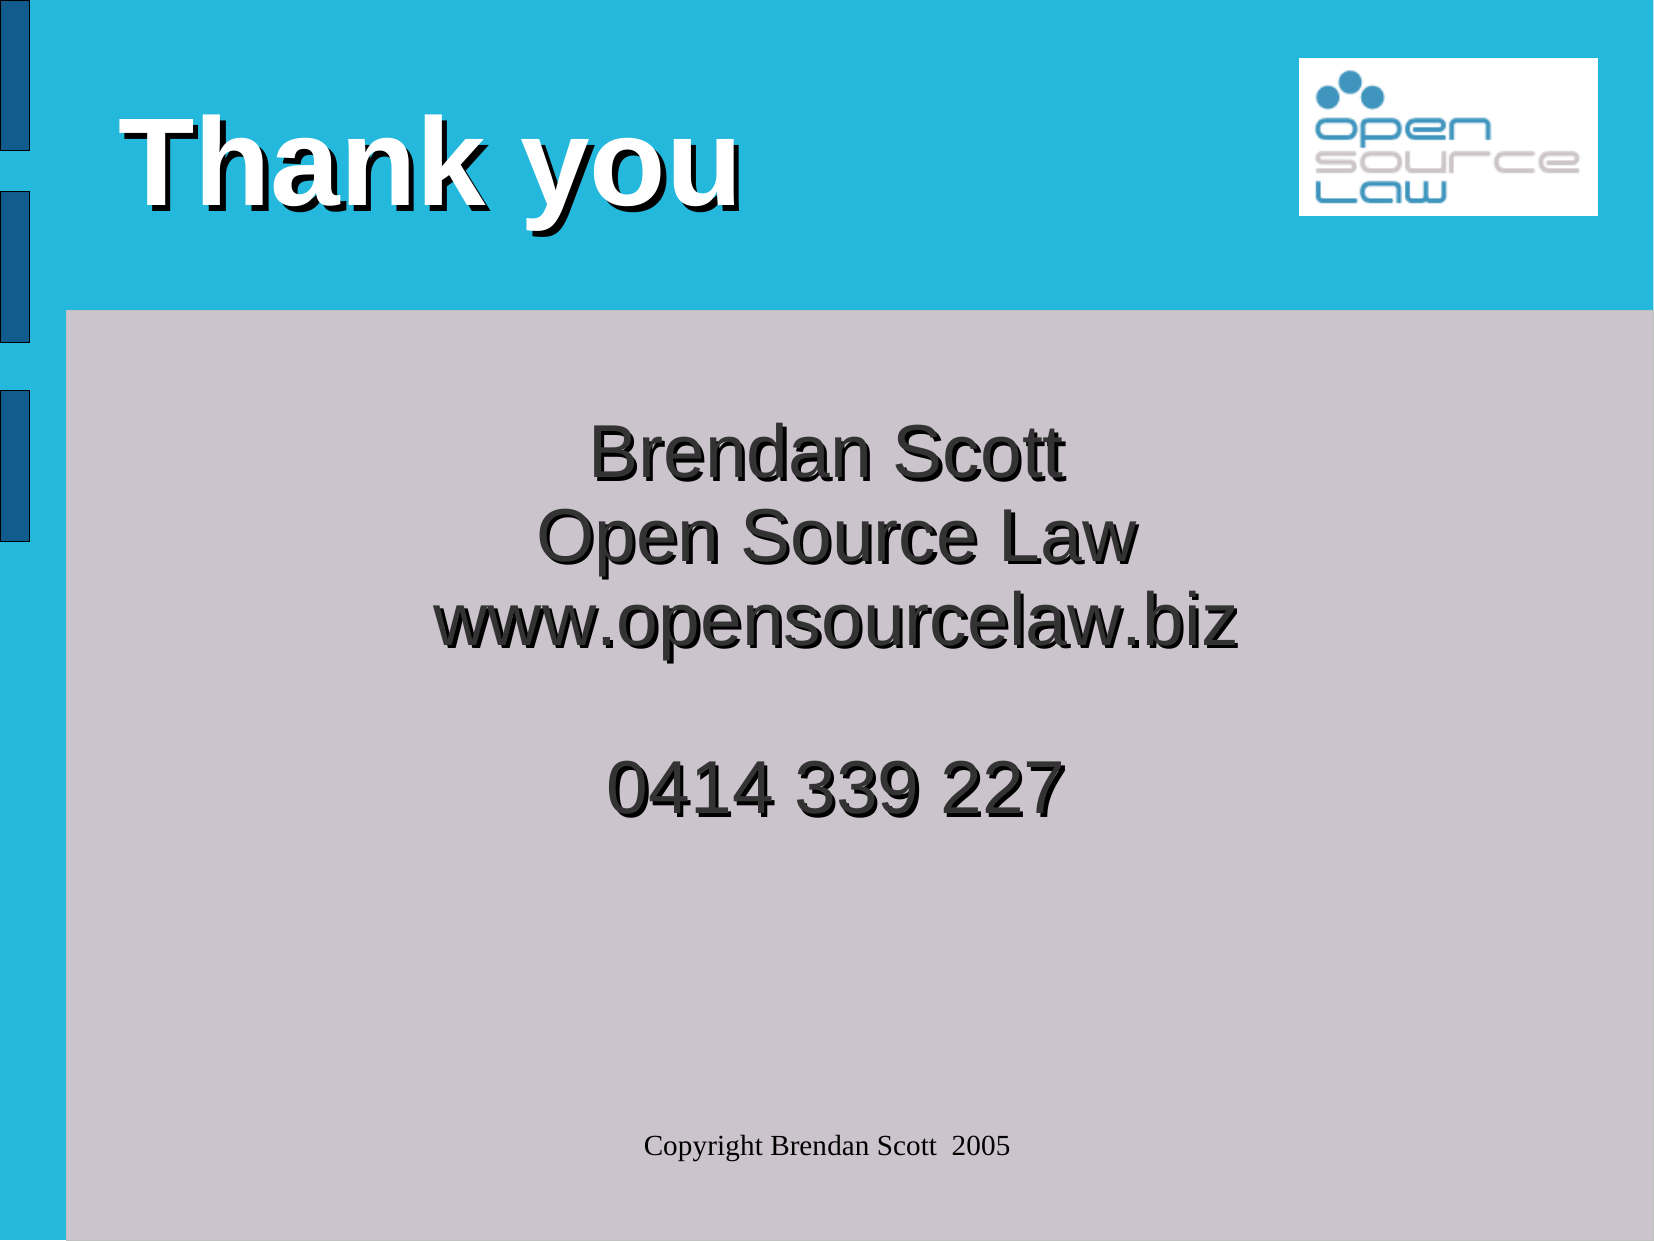

# Thank you
Brendan Scott
Open Source Law
www.opensourcelaw.biz
0414 339 227